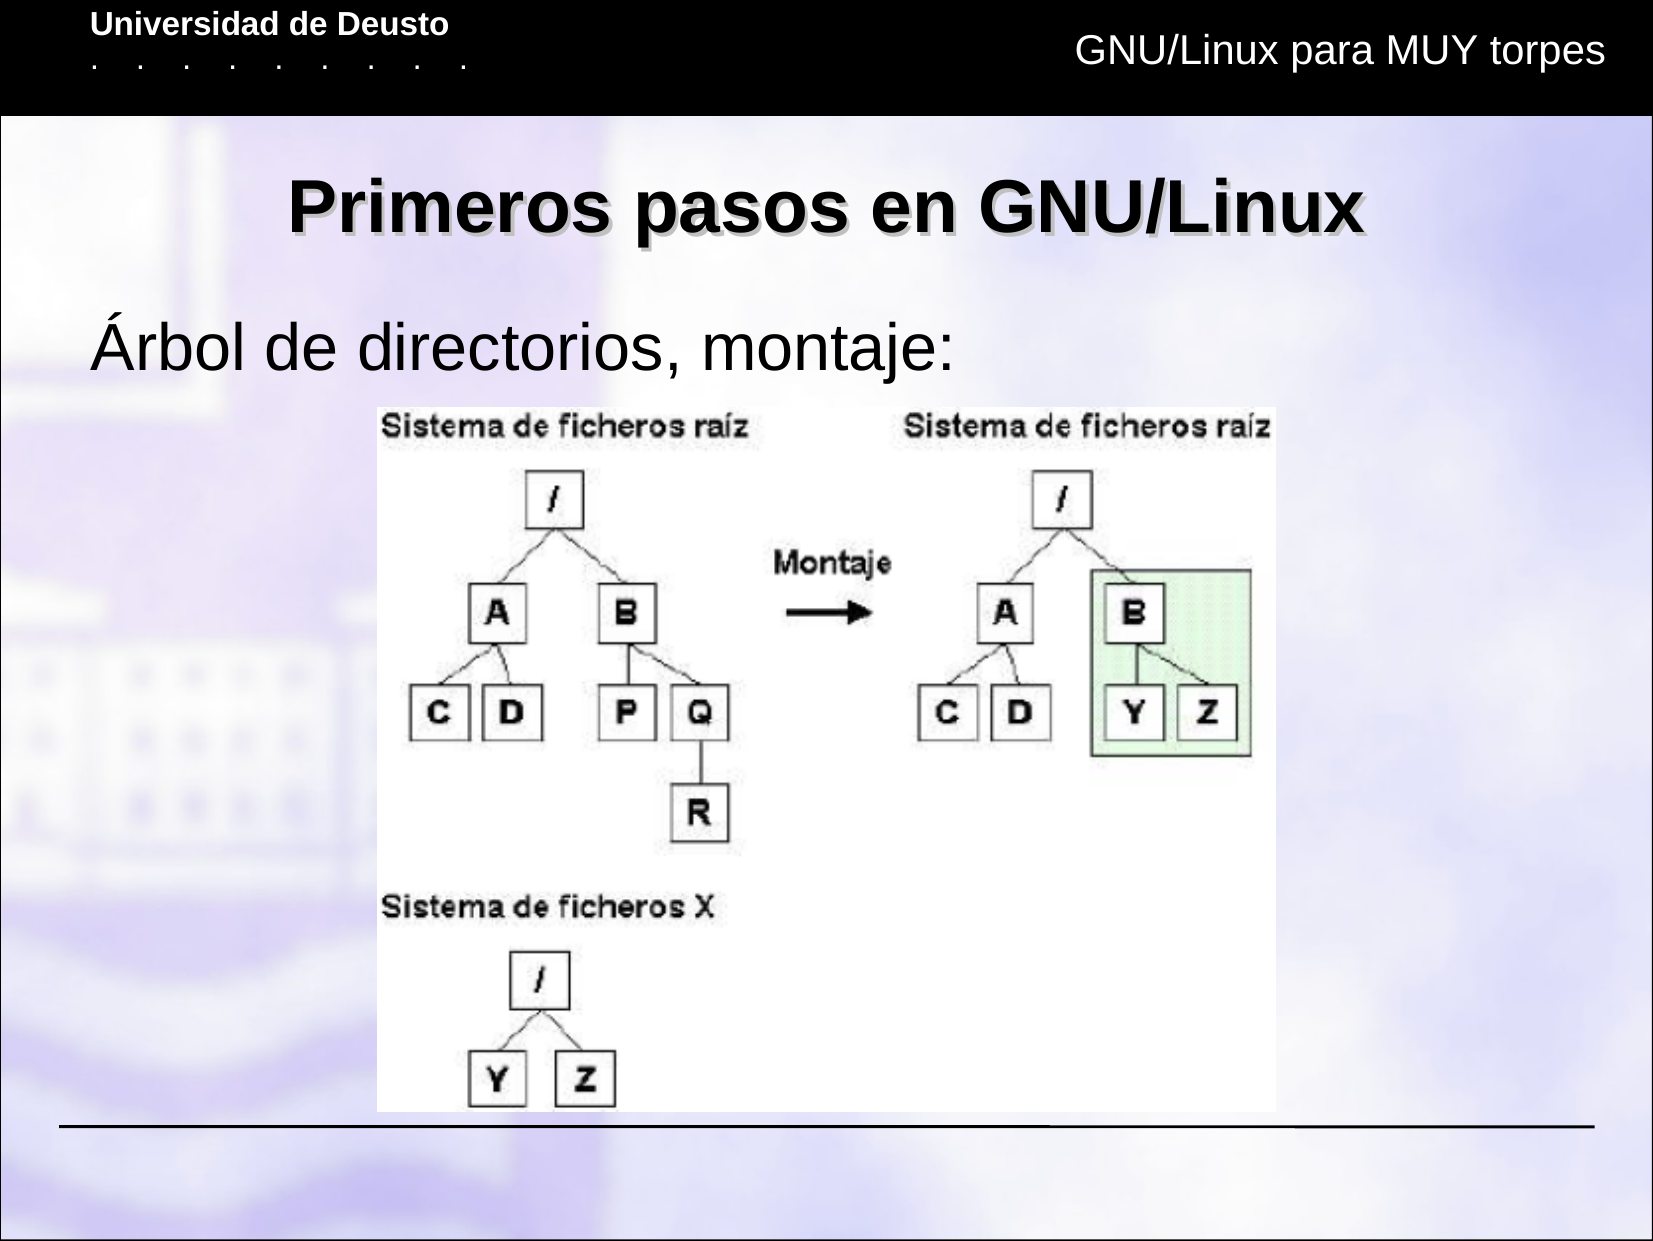

# Primeros pasos en GNU/Linux
Árbol de directorios, montaje: